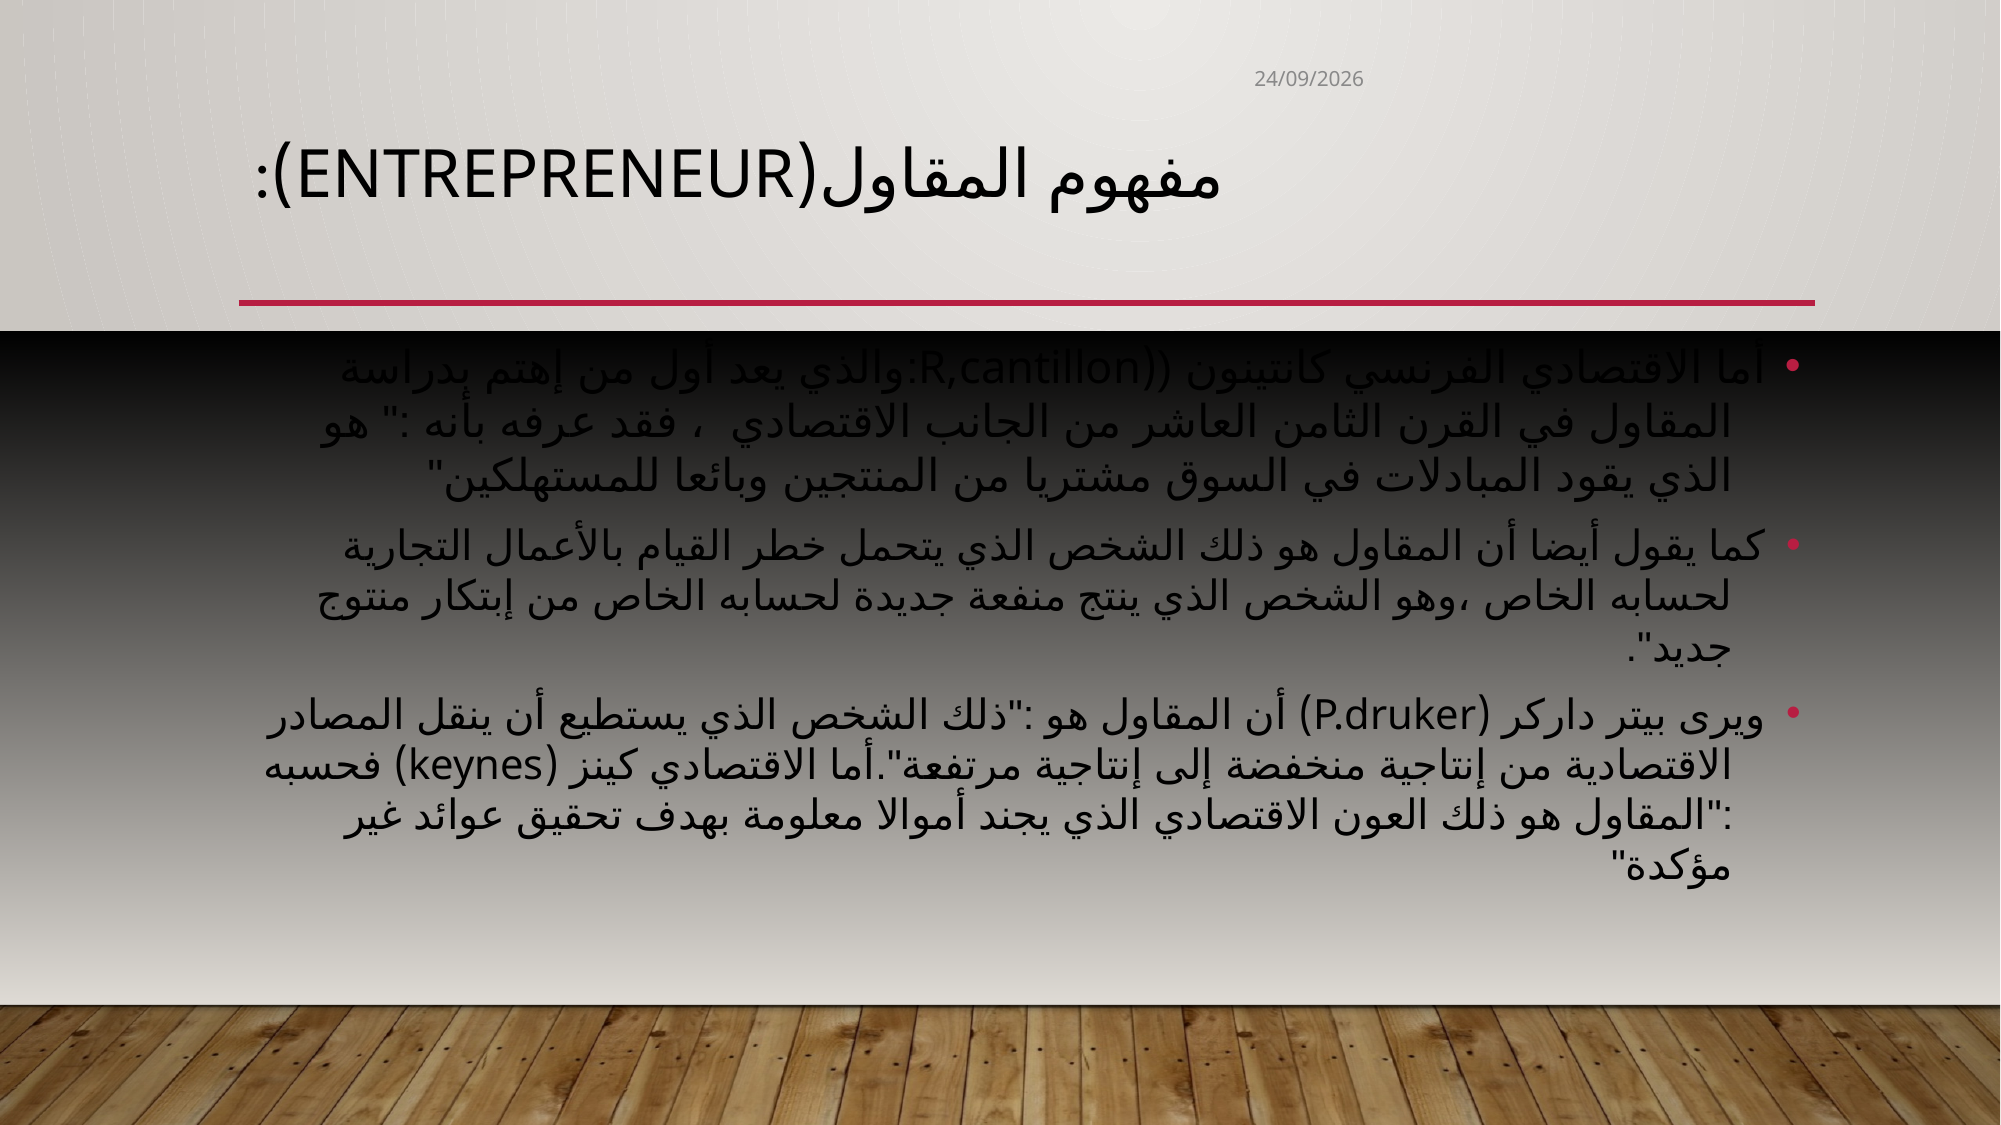

# مفهوم المقاول(Entrepreneur):
أما الاقتصادي الفرنسي كانتينون ((R,cantillon:والذي يعد أول من إهتم بدراسة المقاول في القرن الثامن العاشر من الجانب الاقتصادي ، فقد عرفه بأنه :" هو الذي يقود المبادلات في السوق مشتريا من المنتجين وبائعا للمستهلكين"
كما يقول أيضا أن المقاول هو ذلك الشخص الذي يتحمل خطر القيام بالأعمال التجارية لحسابه الخاص ،وهو الشخص الذي ينتج منفعة جديدة لحسابه الخاص من إبتكار منتوج جديد".
ويرى بيتر داركر (P.druker) أن المقاول هو :"ذلك الشخص الذي يستطيع أن ينقل المصادر الاقتصادية من إنتاجية منخفضة إلى إنتاجية مرتفعة".أما الاقتصادي كينز (keynes) فحسبه :"المقاول هو ذلك العون الاقتصادي الذي يجند أموالا معلومة بهدف تحقيق عوائد غير مؤكدة"